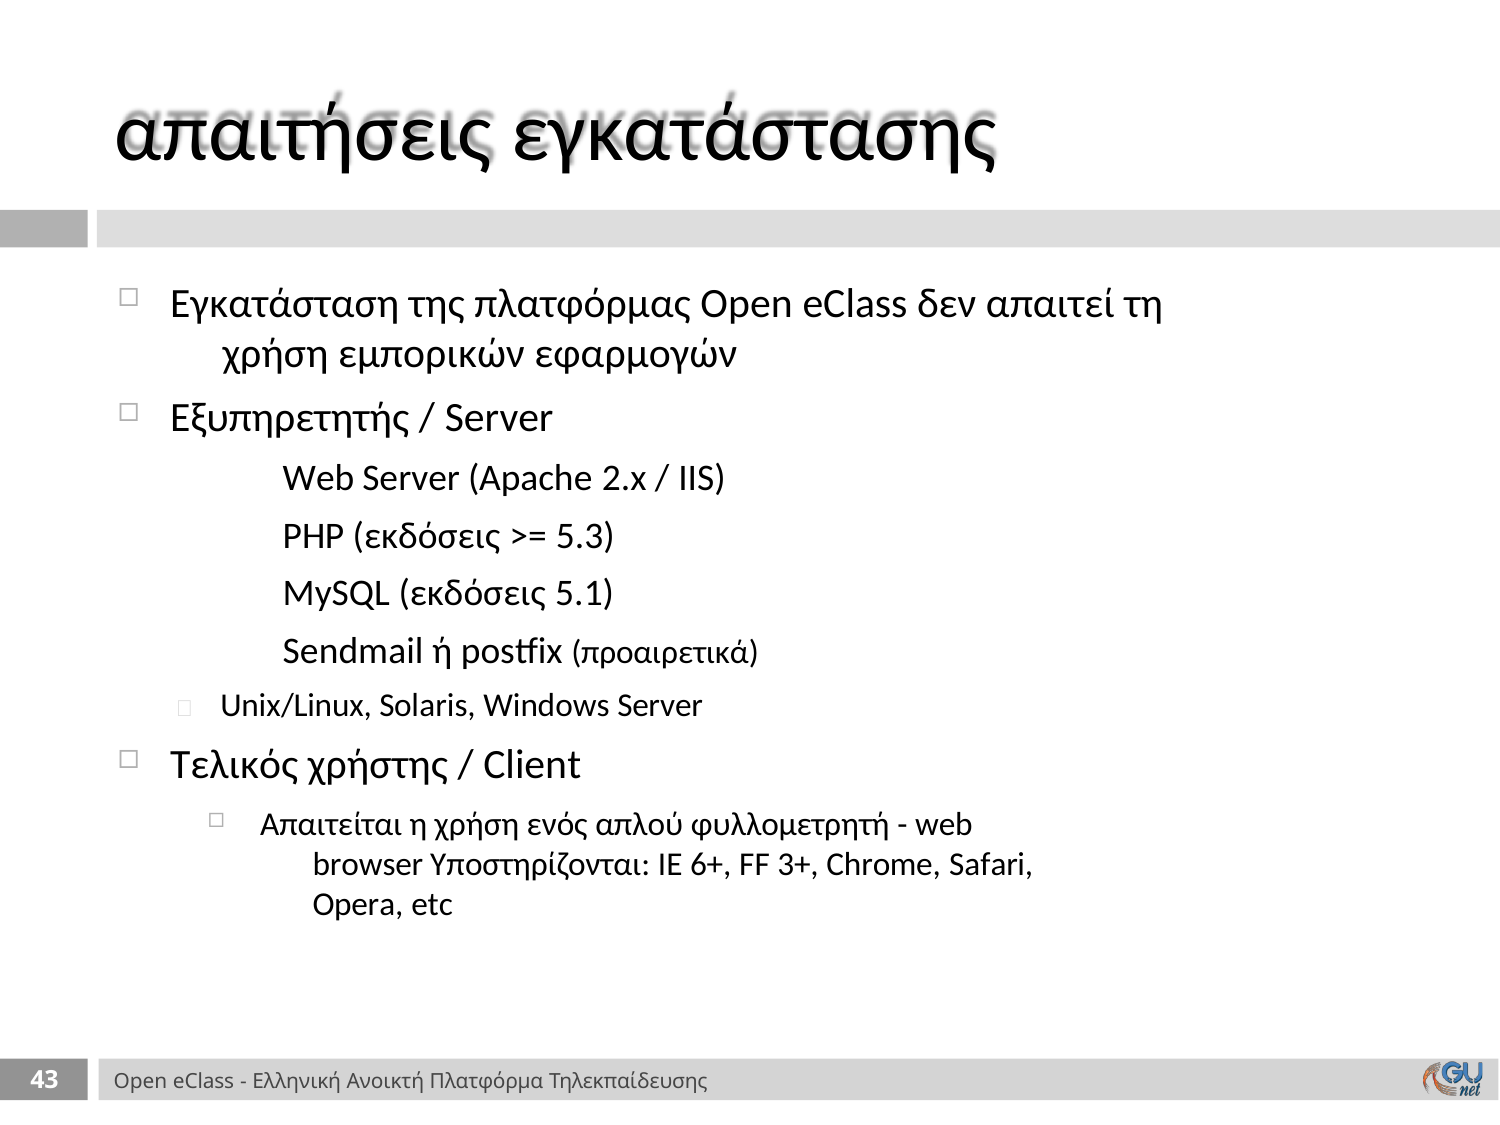

# απαιτήσεις εγκατάστασης
Εγκατάσταση της πλατφόρμας Open eClass δεν απαιτεί τη χρήση εμπορικών εφαρμογών
Εξυπηρετητής / Server
Web Server (Apache 2.x / IIS)
PHP (εκδόσεις >= 5.3)
MySQL (εκδόσεις 5.1)
Sendmail ή postfix (προαιρετικά)
	Unix/Linux, Solaris, Windows Server
Τελικός χρήστης / Client
Απαιτείται η χρήση ενός απλού φυλλομετρητή - web browser Υποστηρίζονται: IE 6+, FF 3+, Chrome, Safari, Opera, etc
43
Open eClass - Ελληνική Ανοικτή Πλατφόρμα Τηλεκπαίδευσης